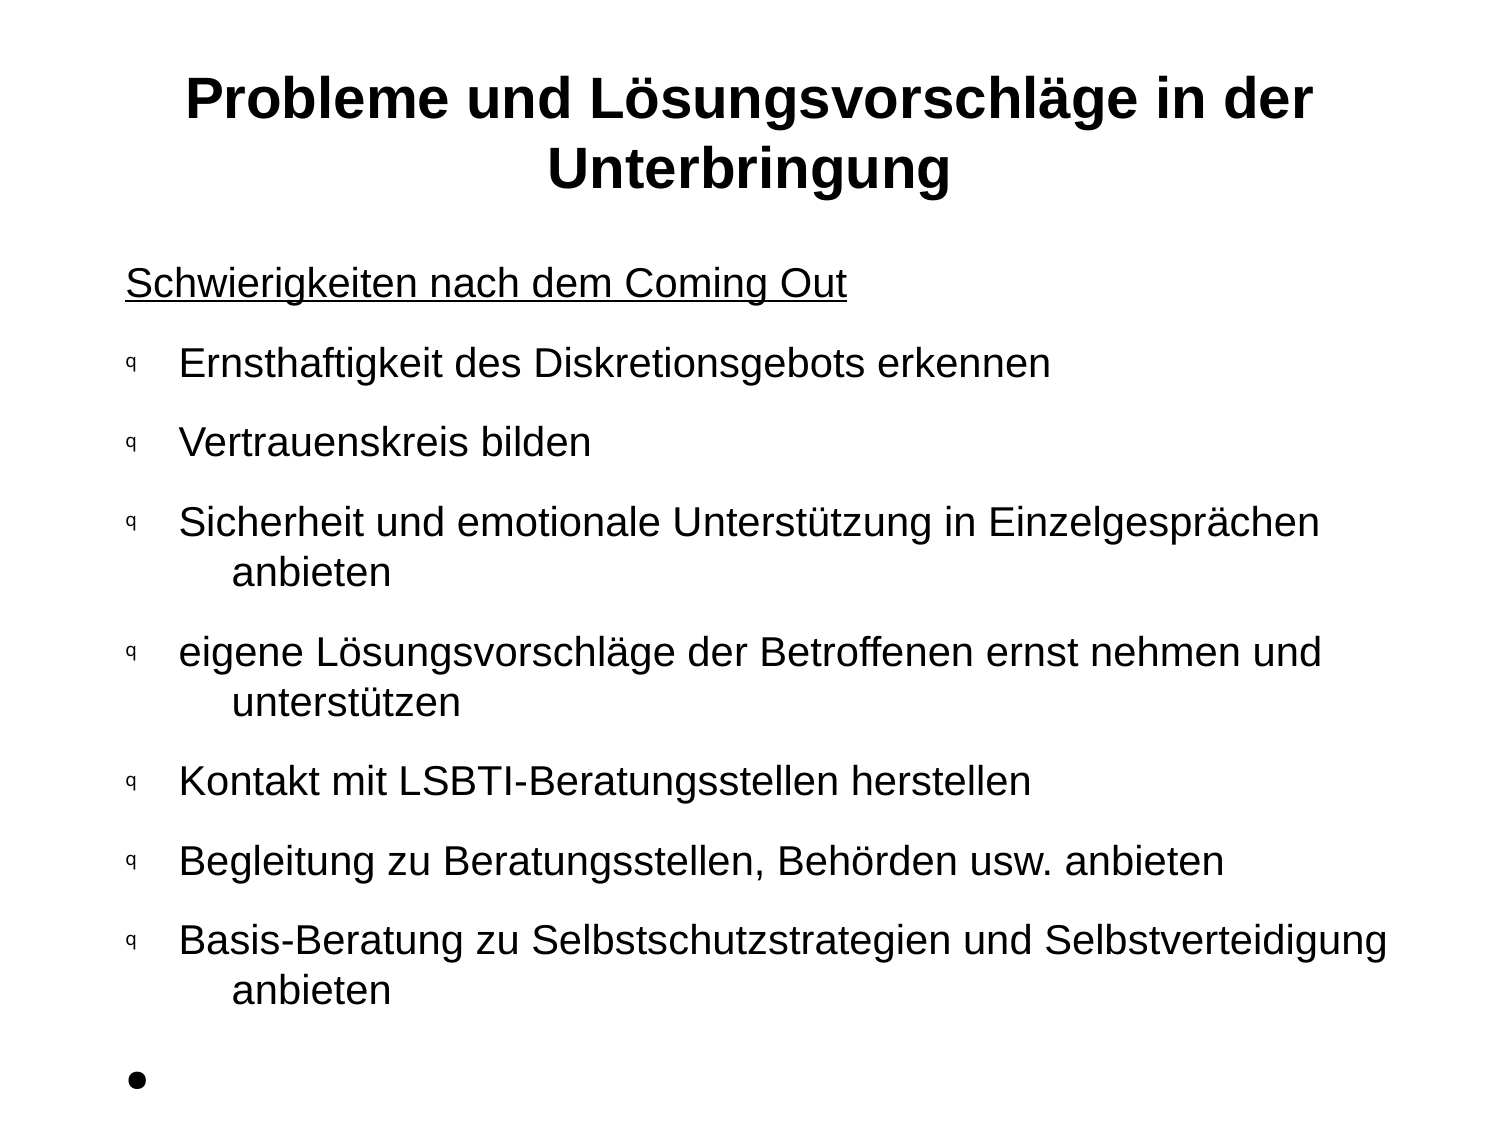

# Probleme und Lösungsvorschläge in der Unterbringung
Schwierigkeiten nach dem Coming Out
Ernsthaftigkeit des Diskretionsgebots erkennen
Vertrauenskreis bilden
Sicherheit und emotionale Unterstützung in Einzelgesprächen anbieten
eigene Lösungsvorschläge der Betroffenen ernst nehmen und unterstützen
Kontakt mit LSBTI-Beratungsstellen herstellen
Begleitung zu Beratungsstellen, Behörden usw. anbieten
Basis-Beratung zu Selbstschutzstrategien und Selbstverteidigung anbieten